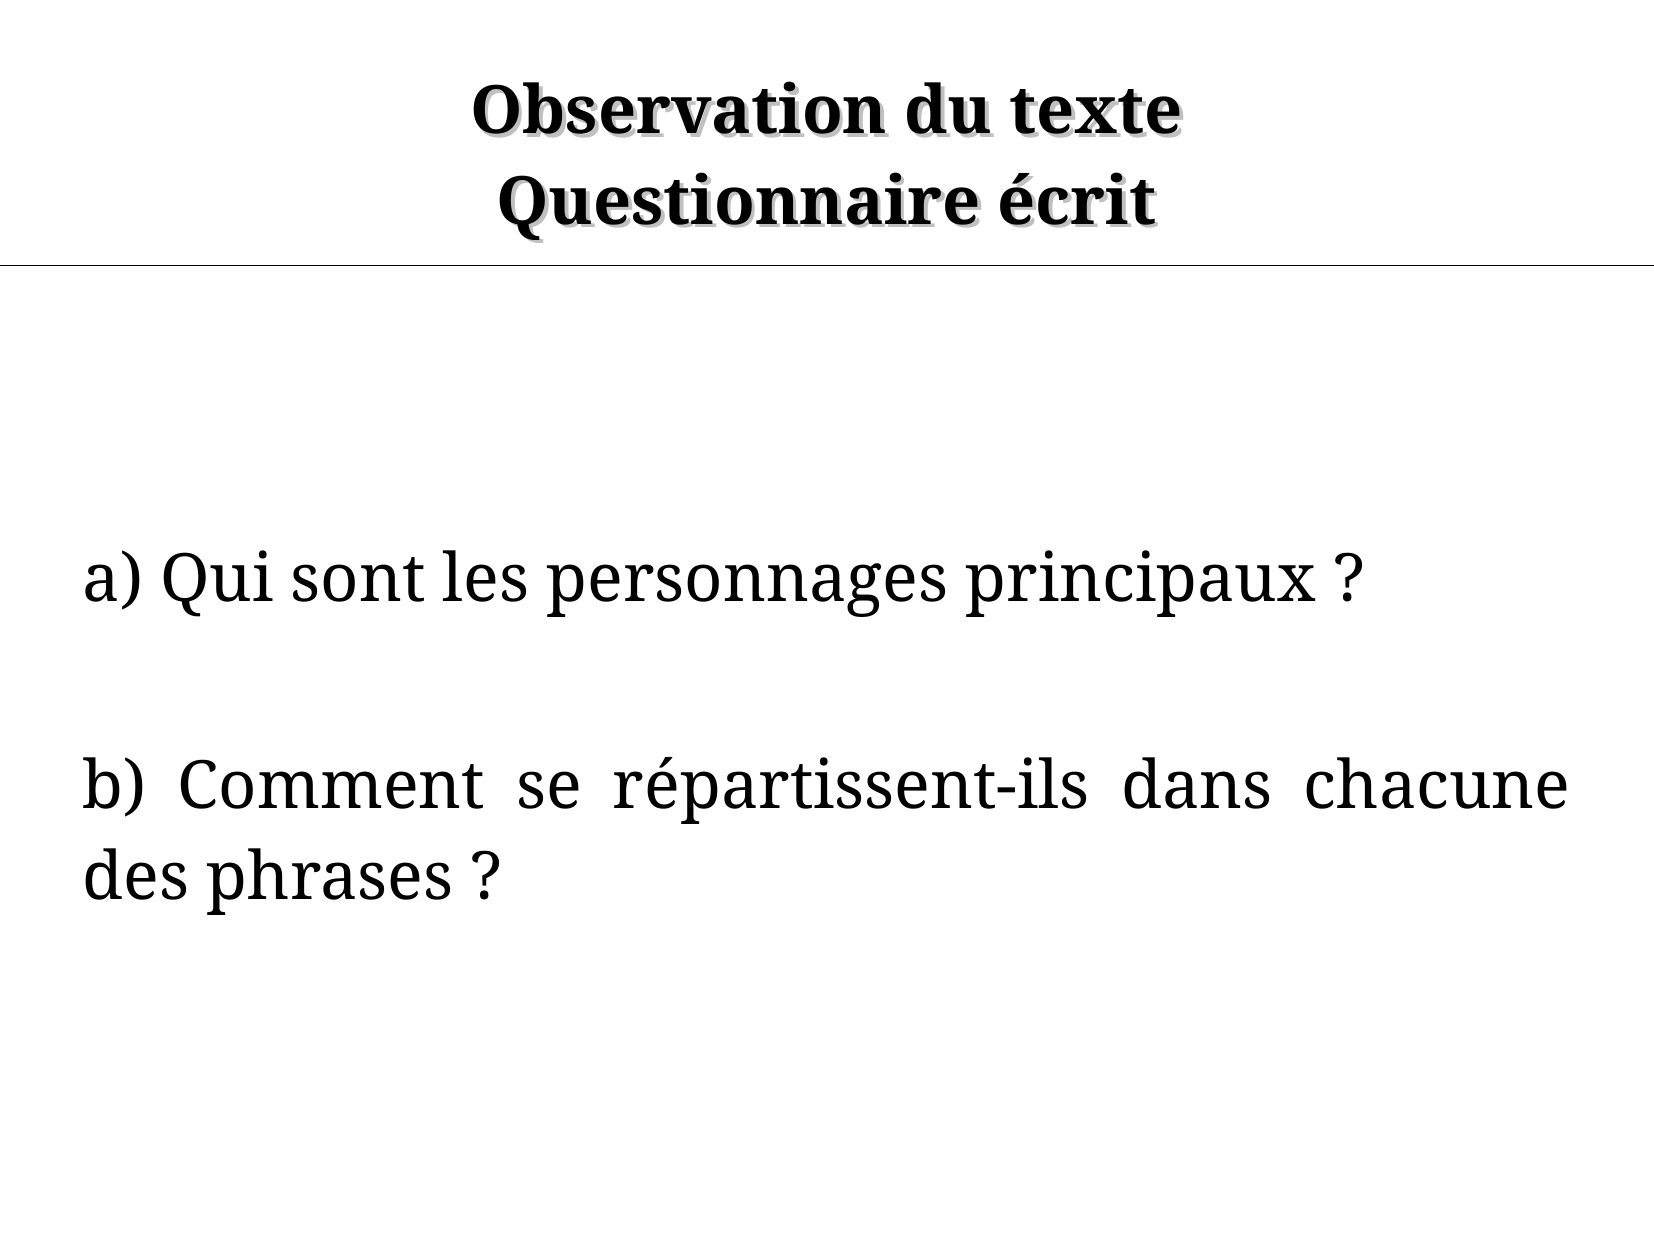

# Observation du texte Questionnaire écrit
a) Qui sont les personnages principaux ?
b) Comment se répartissent-ils dans chacune des phrases ?